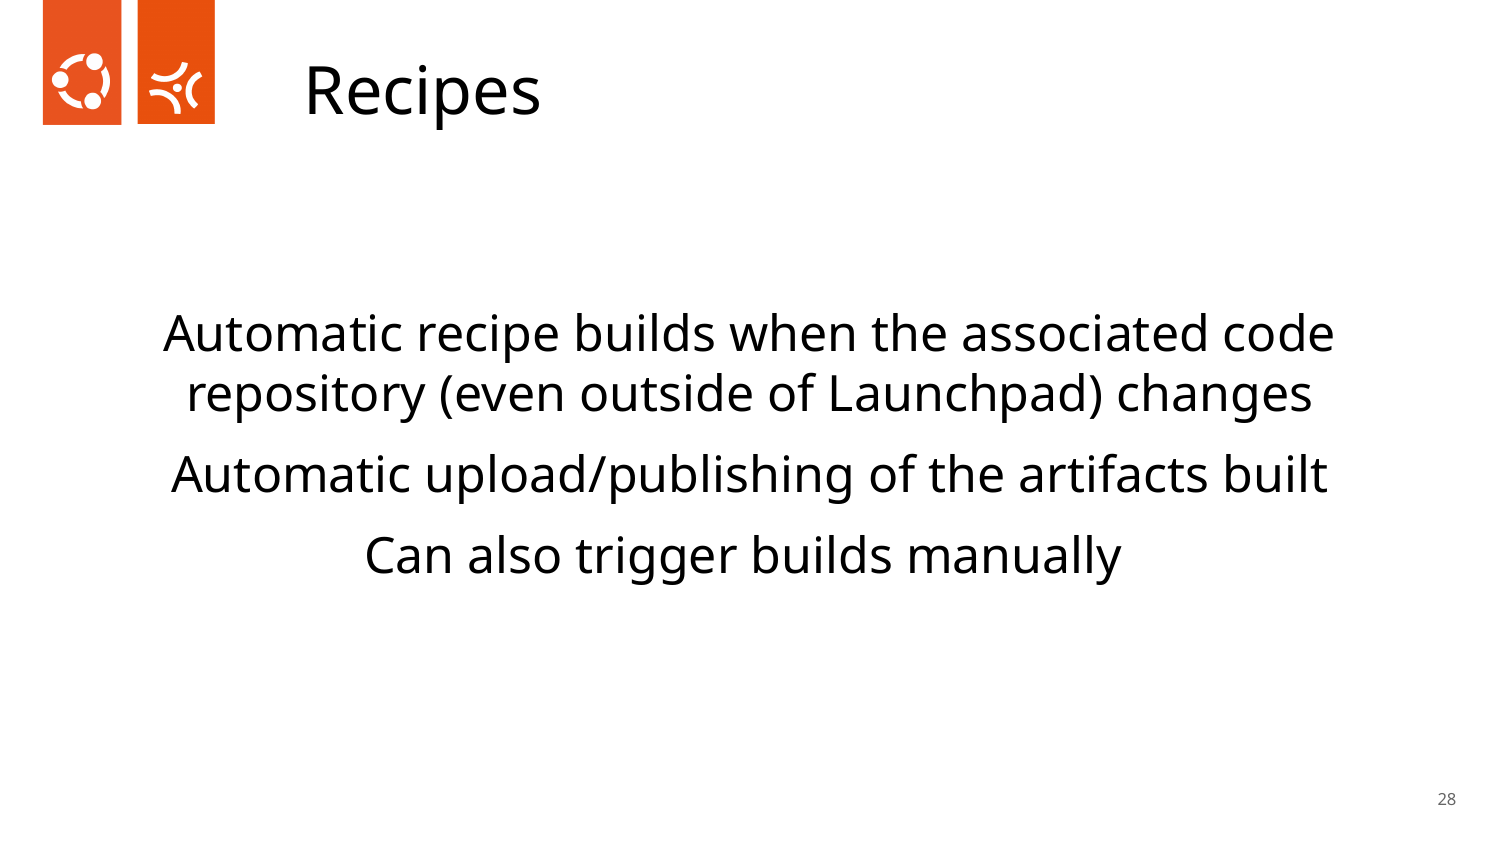

Recipes
# Automatic recipe builds when the associated code repository (even outside of Launchpad) changes
Automatic upload/publishing of the artifacts built
Can also trigger builds manually